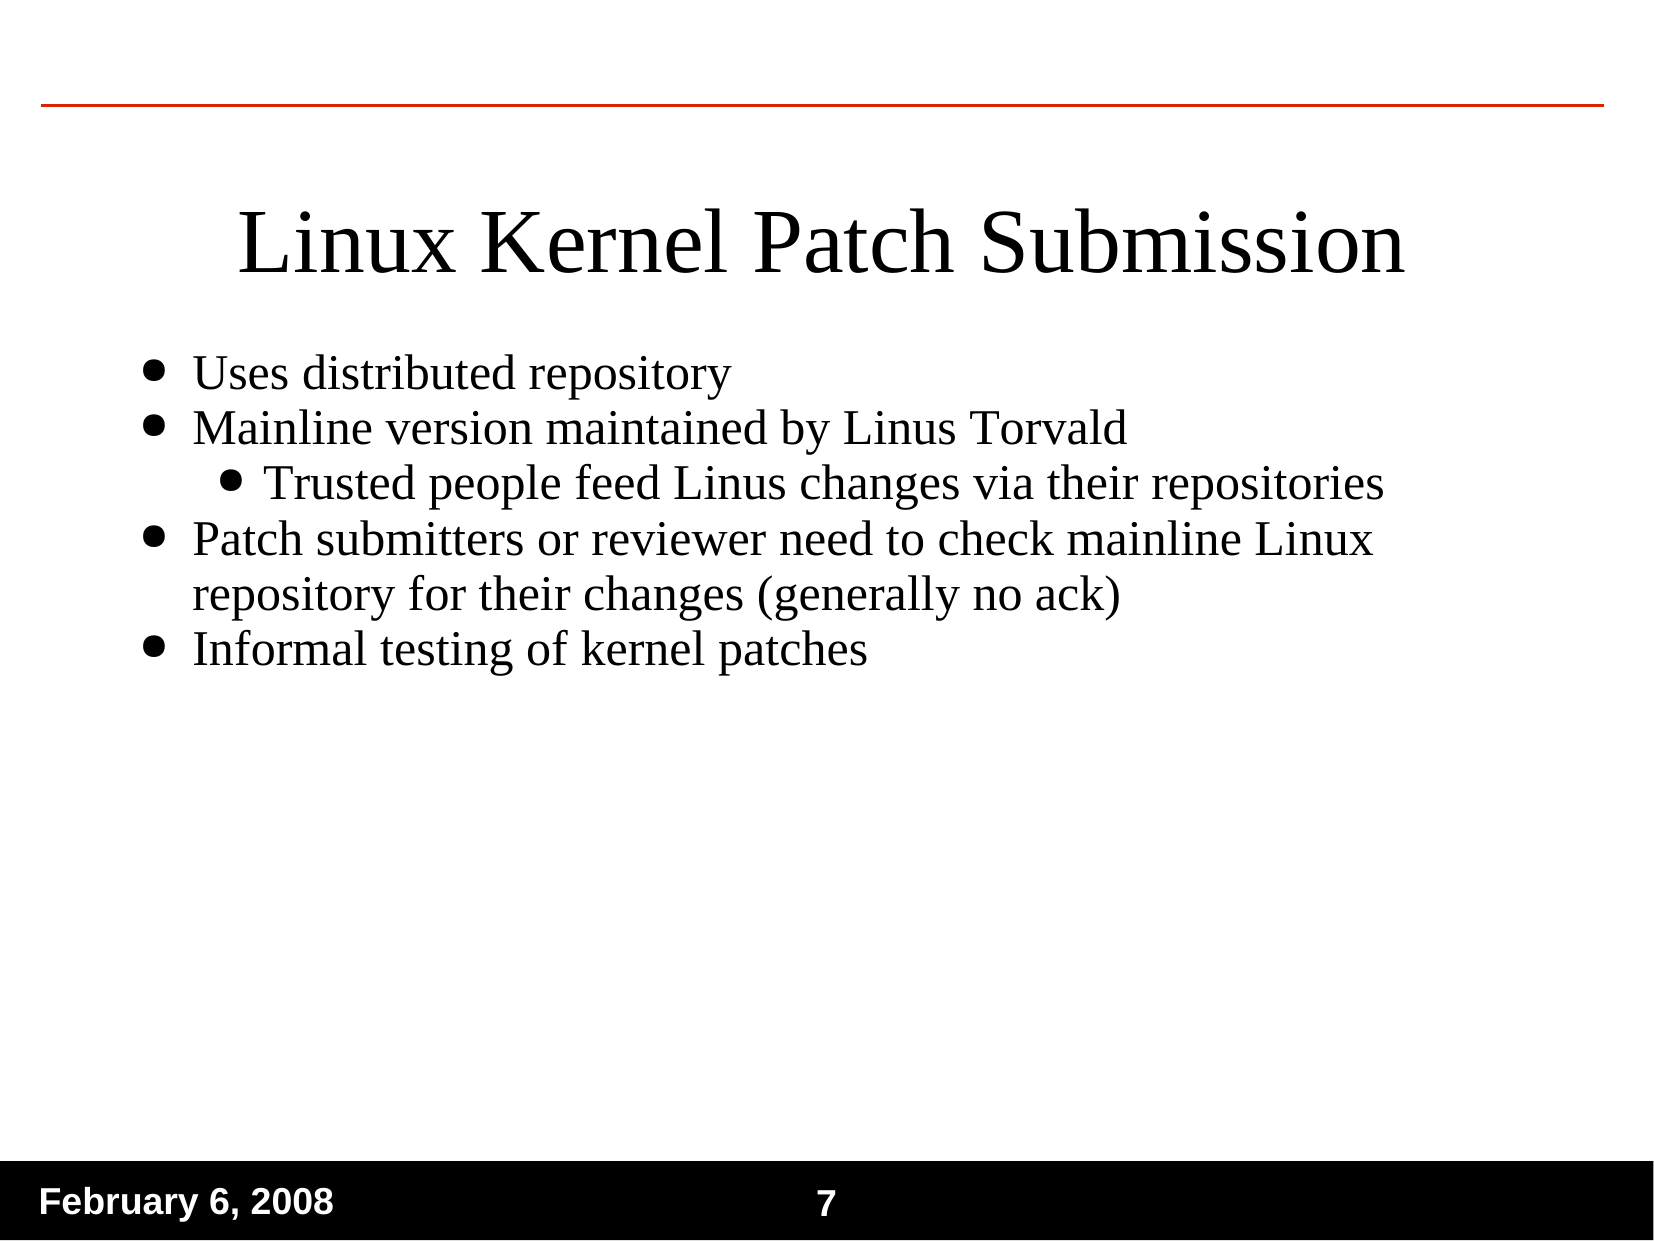

# Linux Kernel Patch Submission
Uses distributed repository
Mainline version maintained by Linus Torvald
Trusted people feed Linus changes via their repositories
Patch submitters or reviewer need to check mainline Linux repository for their changes (generally no ack)
Informal testing of kernel patches